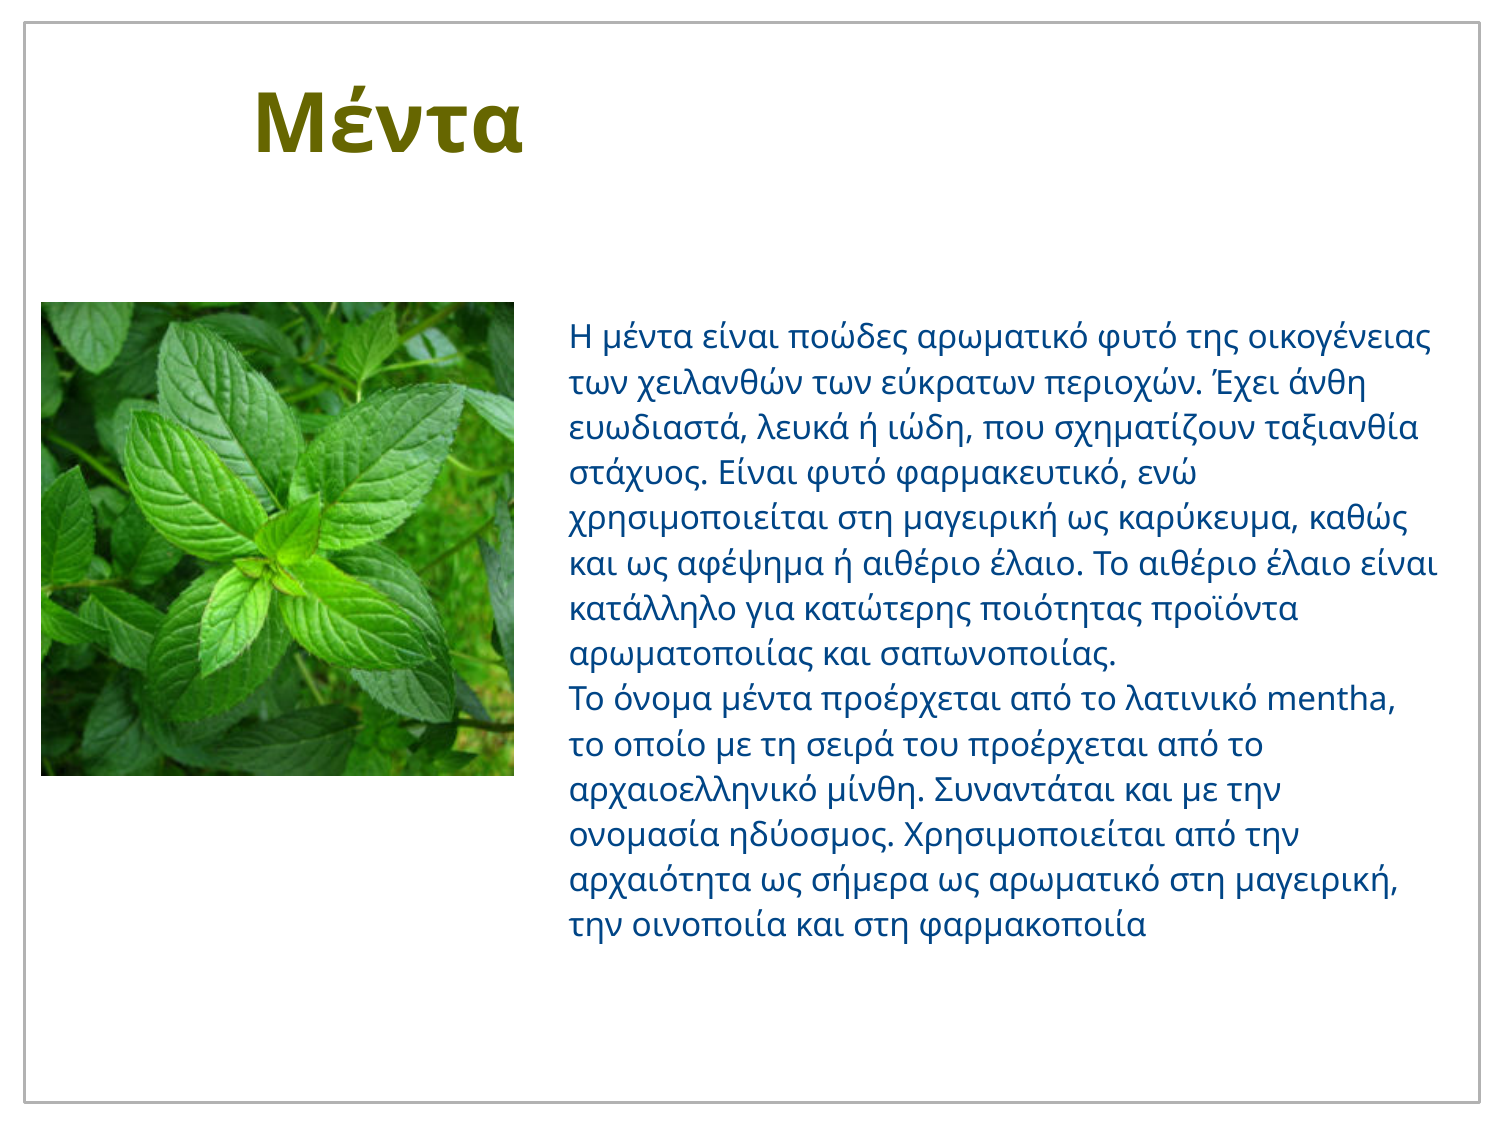

# Μέντα
H μέντα είναι ποώδες αρωματικό φυτό της οικογένειας των χειλανθών των εύκρατων περιοχών. Έχει άνθη ευωδιαστά, λευκά ή ιώδη, που σχηματίζουν ταξιανθία στάχυος. Είναι φυτό φαρμακευτικό, ενώ χρησιμοποιείται στη μαγειρική ως καρύκευμα, καθώς και ως αφέψημα ή αιθέριο έλαιο. Το αιθέριο έλαιο είναι κατάλληλο για κατώτερης ποιότητας προϊόντα αρωματοποιίας και σαπωνοποιίας.
Το όνομα μέντα προέρχεται από το λατινικό mentha, το οποίο με τη σειρά του προέρχεται από το αρχαιοελληνικό μίνθη. Συναντάται και με την ονομασία ηδύοσμος. Χρησιμοποιείται από την αρχαιότητα ως σήμερα ως αρωματικό στη μαγειρική, την οινοποιία και στη φαρμακοποιία